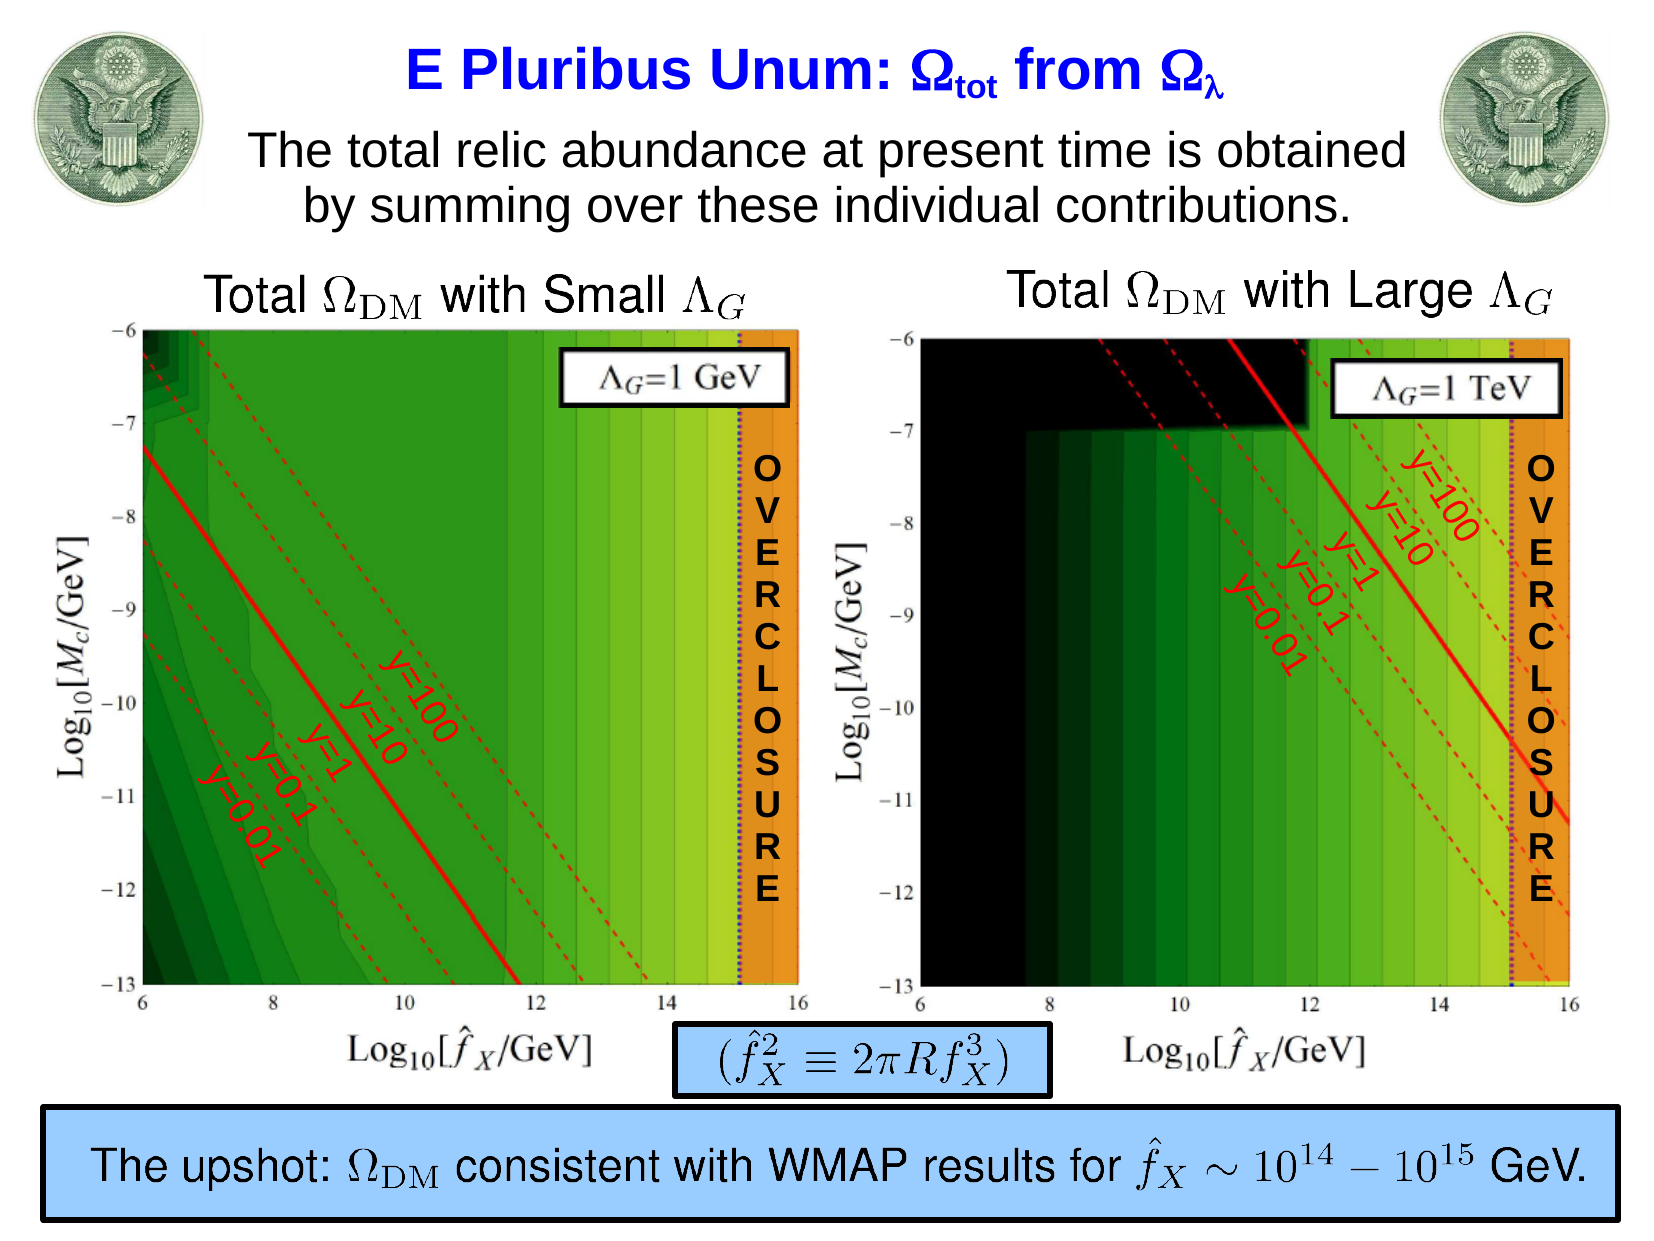

E Pluribus Unum: Wtot from Wl
The total relic abundance at present time is obtained by summing over these individual contributions.
O
V
E
R
C
L
O
S
U
R
E
O
V
E
R
C
L
O
S
U
R
E
y=100
y=10
y=1
y=0.1
y=0.01
y=100
y=10
y=1
y=0.1
y=0.01